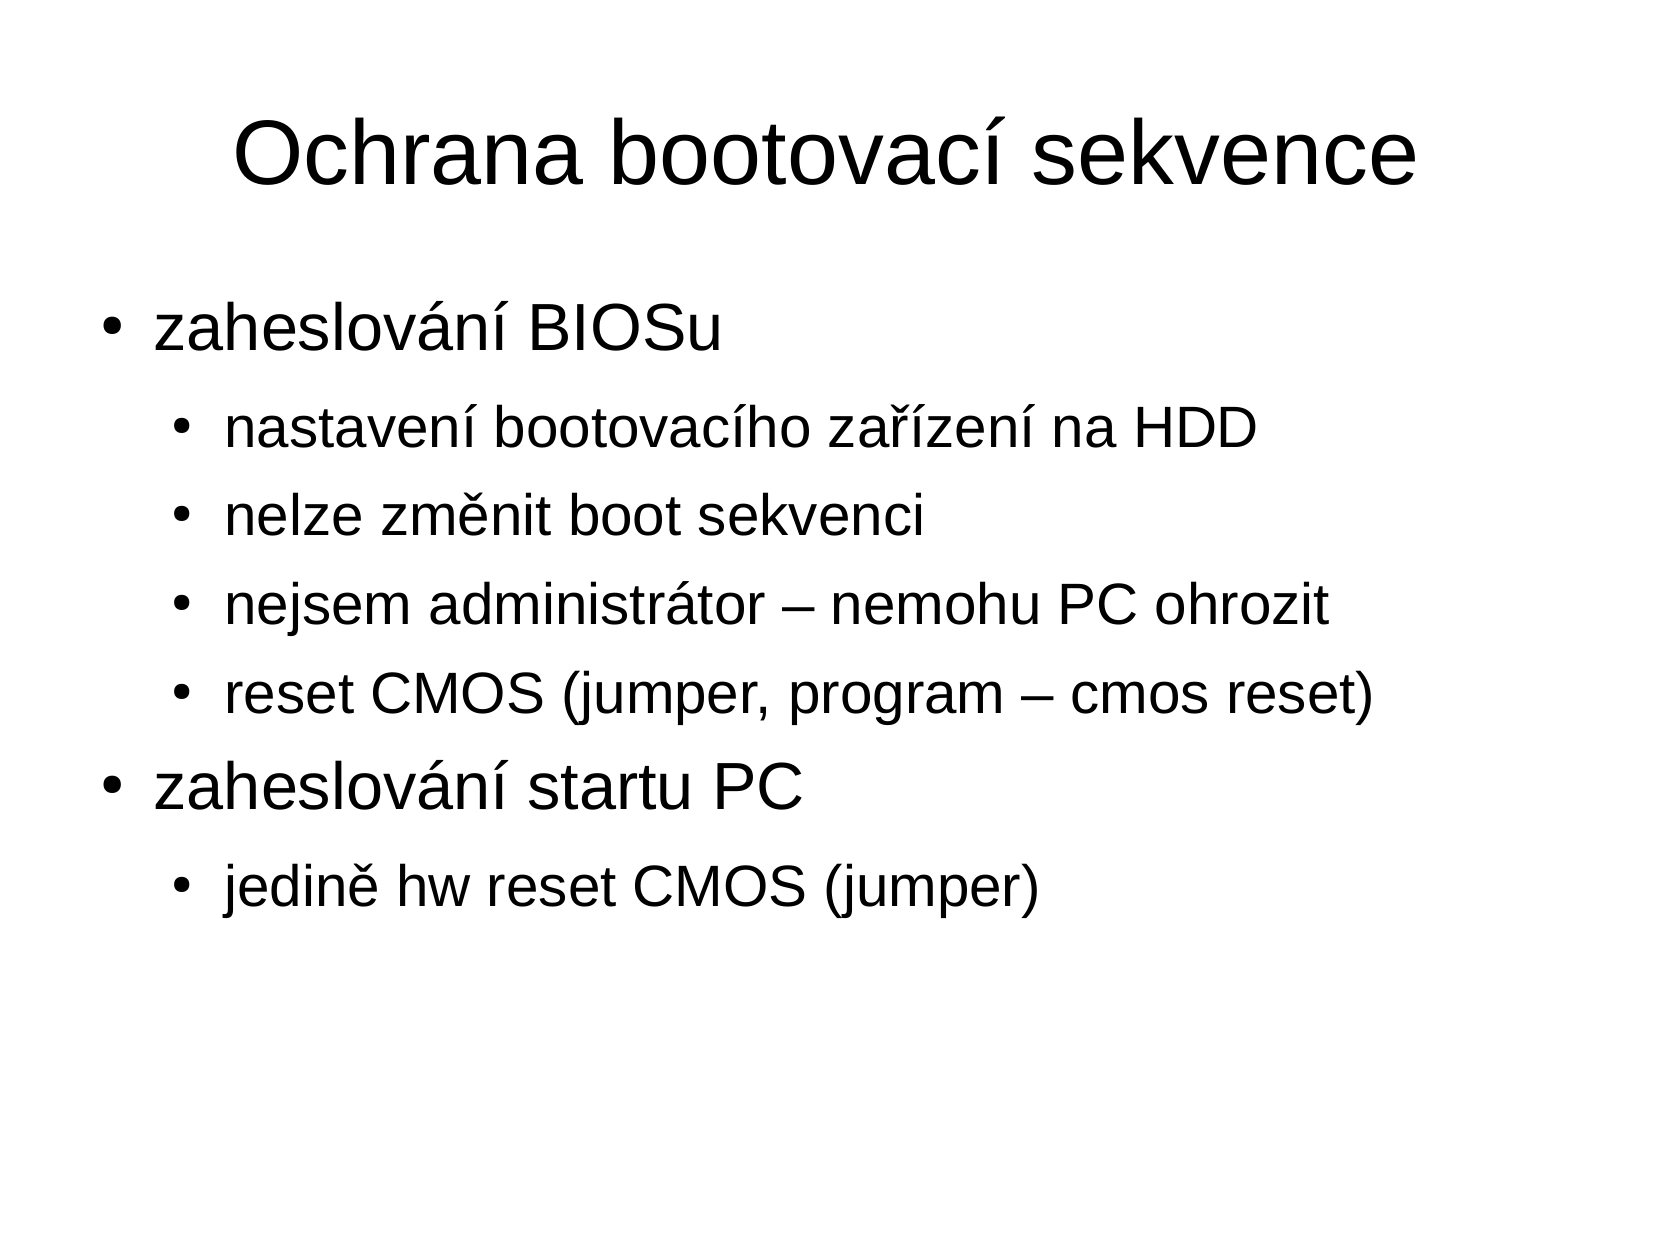

# Ochrana bootovací sekvence
zaheslování BIOSu
nastavení bootovacího zařízení na HDD
nelze změnit boot sekvenci
nejsem administrátor – nemohu PC ohrozit
reset CMOS (jumper, program – cmos reset)
zaheslování startu PC
jedině hw reset CMOS (jumper)